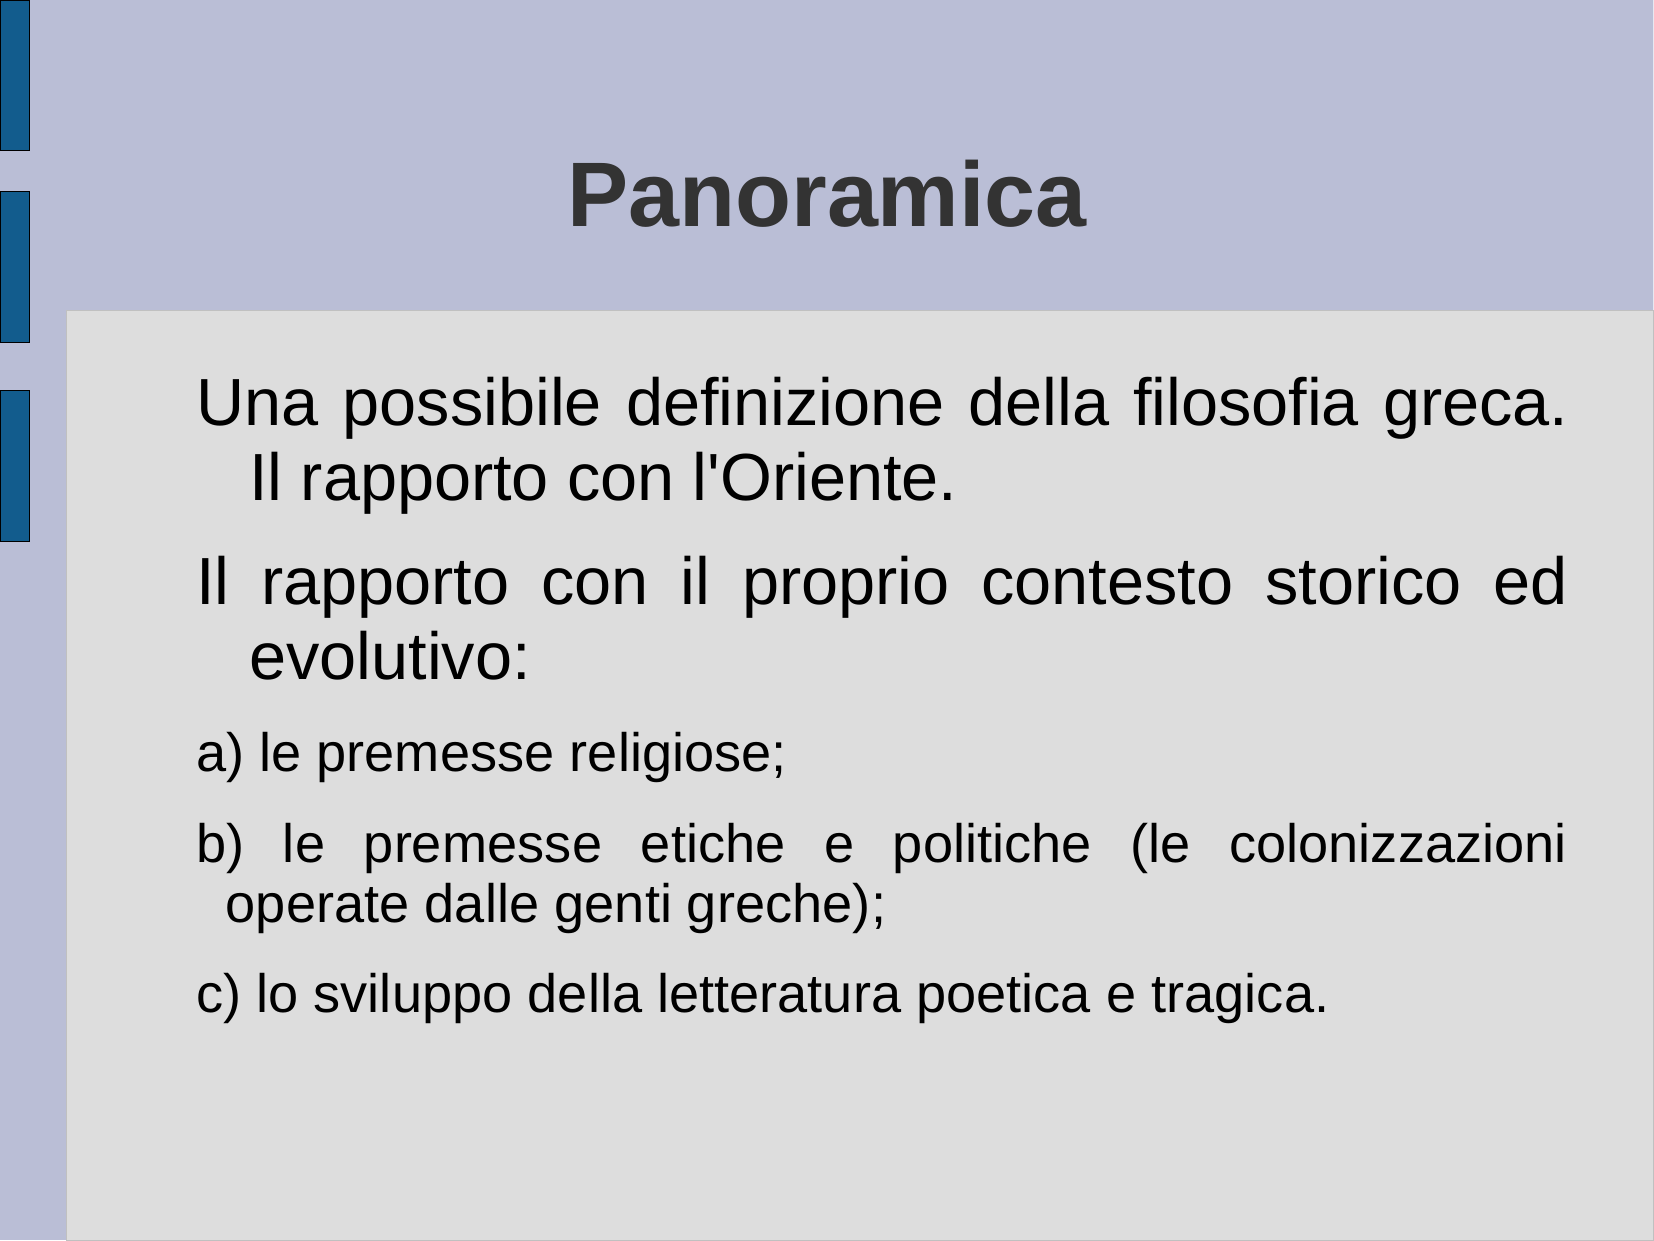

# Panoramica
Una possibile definizione della filosofia greca. Il rapporto con l'Oriente.
Il rapporto con il proprio contesto storico ed evolutivo:
a) le premesse religiose;
b) le premesse etiche e politiche (le colonizzazioni operate dalle genti greche);
c) lo sviluppo della letteratura poetica e tragica.